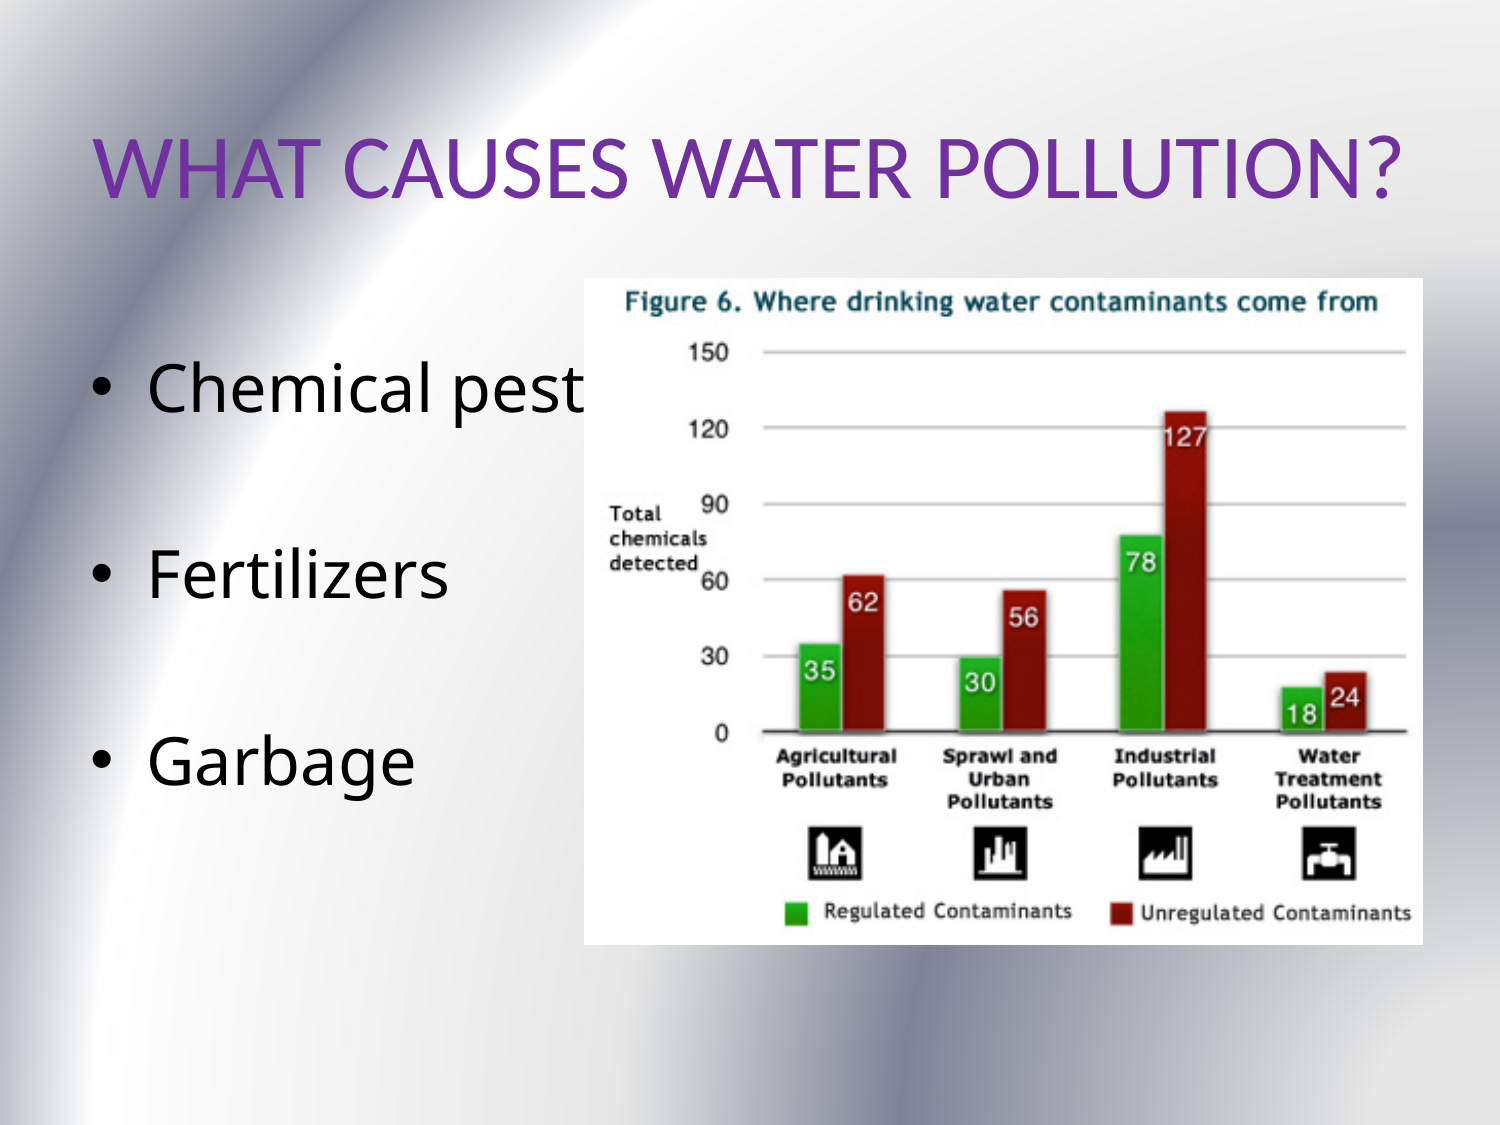

# WHAT CAUSES WATER POLLUTION?
Chemical pesticides
Fertilizers
Garbage